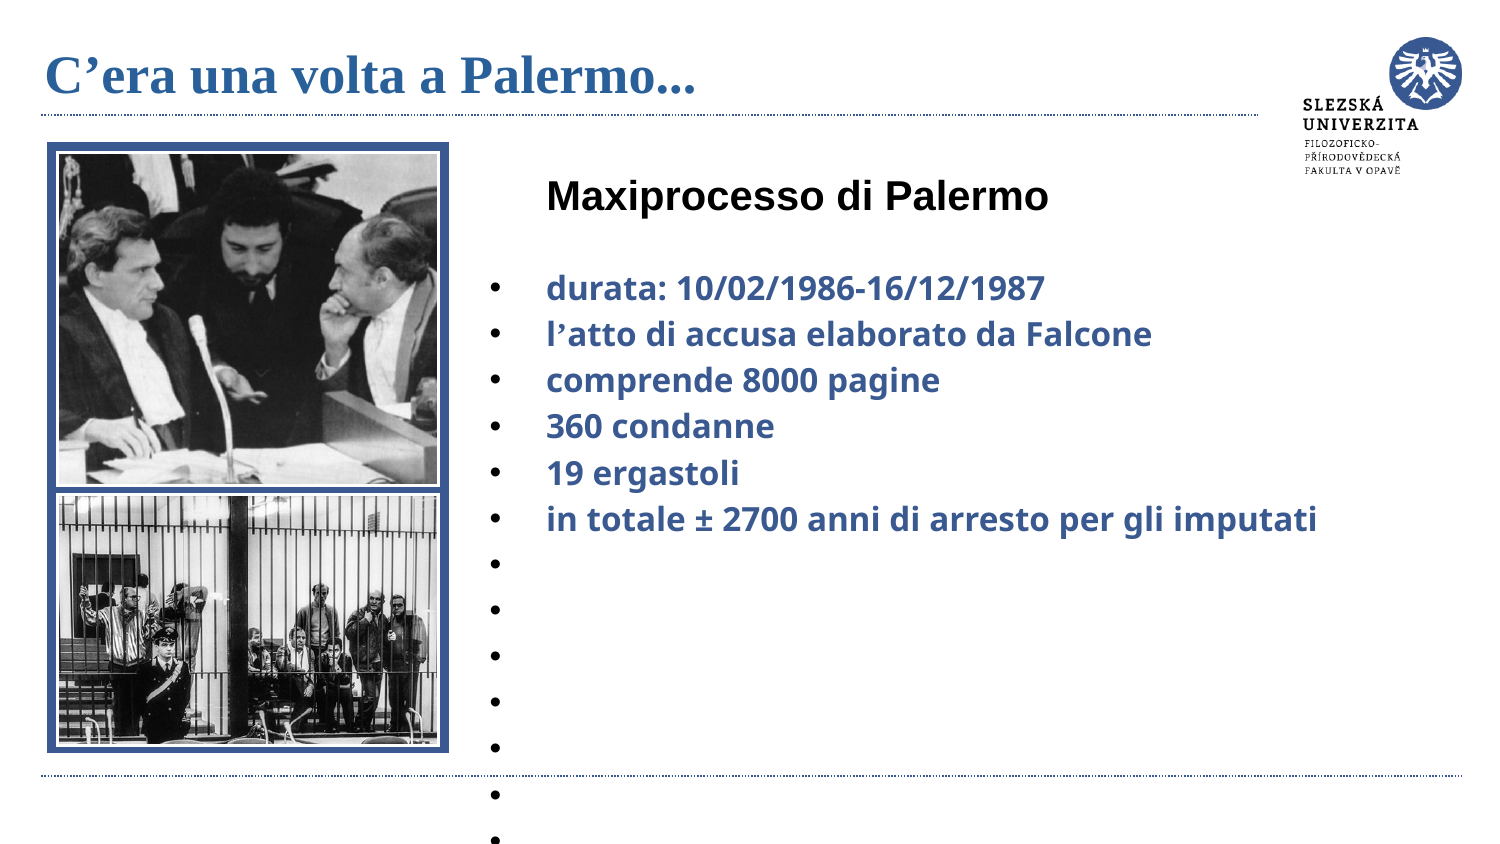

Cʼera una volta a Palermo...
Maxiprocesso di Palermo
# durata: 10/02/1986-16/12/1987
lʼatto di accusa elaborato da Falcone
comprende 8000 pagine
360 condanne
19 ergastoli
in totale ± 2700 anni di arresto per gli imputati